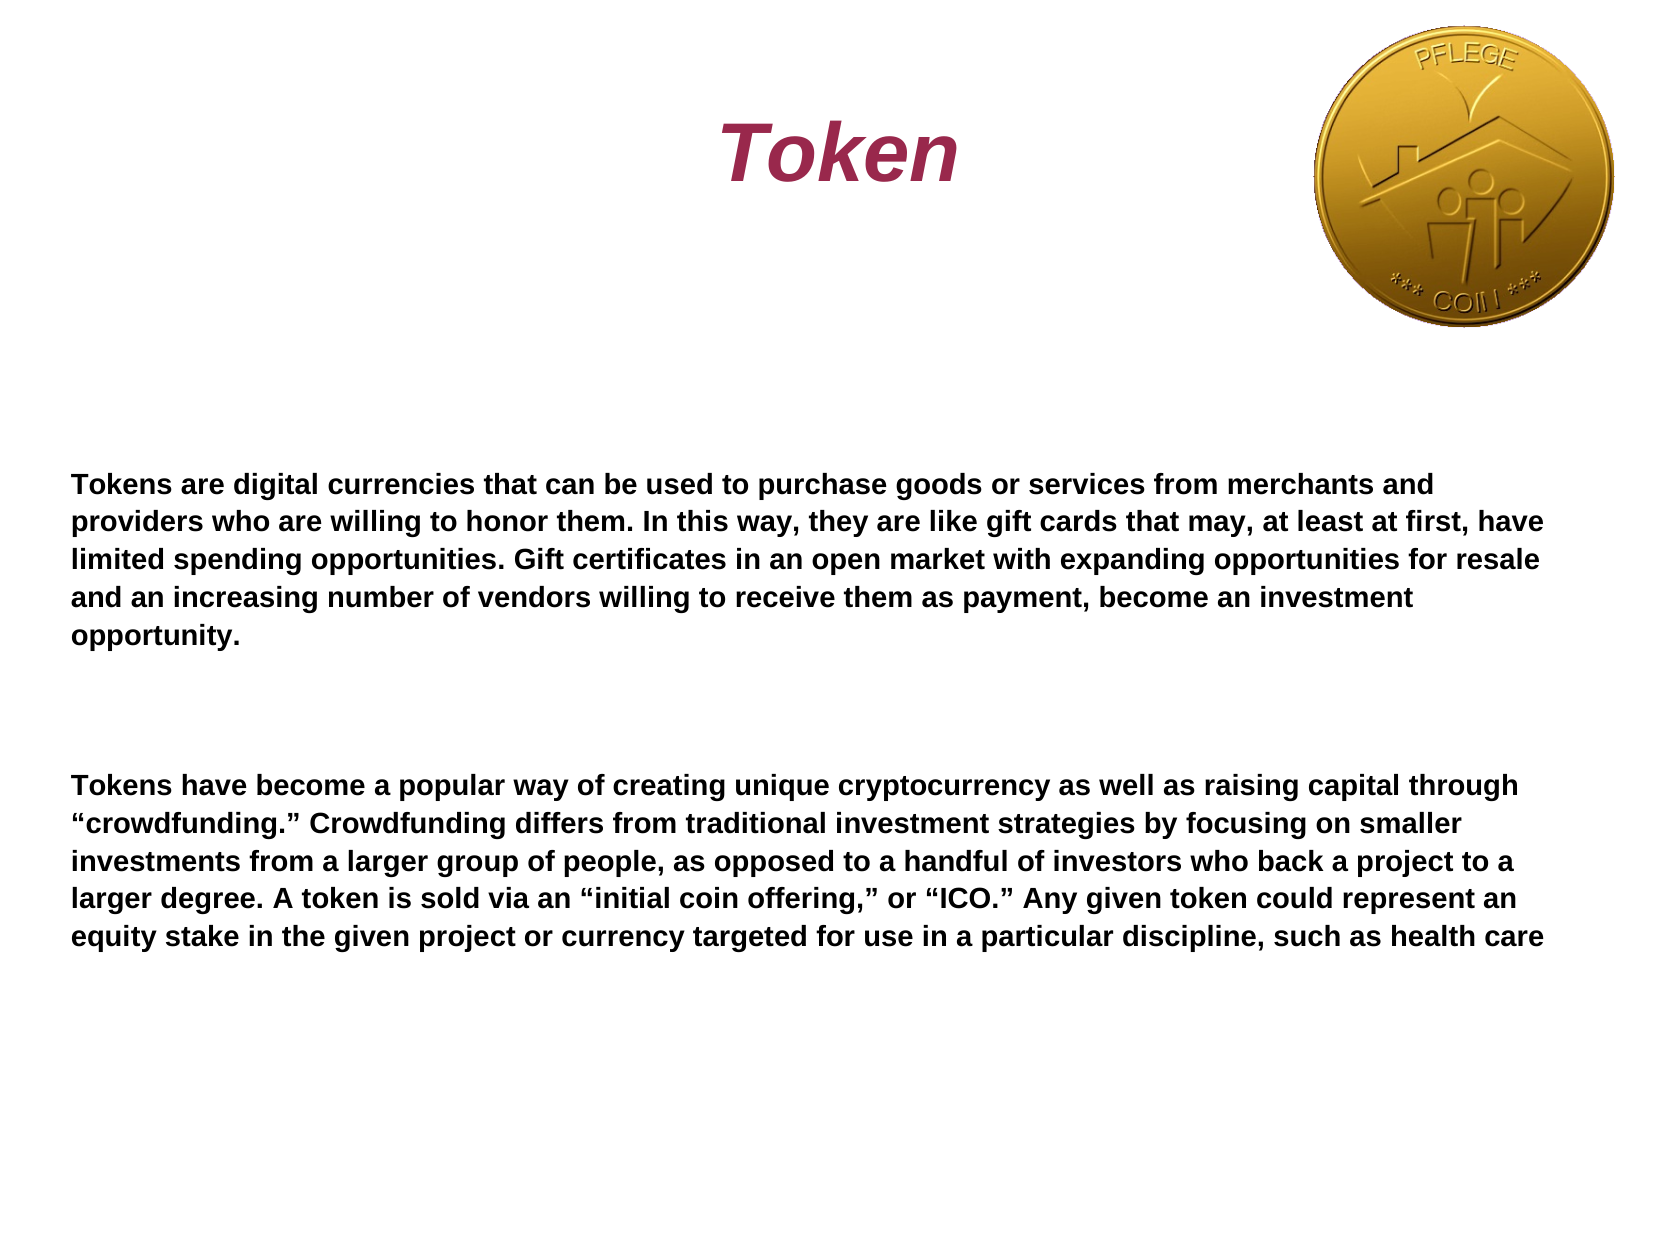

# Token
Tokens are digital currencies that can be used to purchase goods or services from merchants and providers who are willing to honor them. In this way, they are like gift cards that may, at least at first, have limited spending opportunities. Gift certificates in an open market with expanding opportunities for resale and an increasing number of vendors willing to receive them as payment, become an investment opportunity.
Tokens have become a popular way of creating unique cryptocurrency as well as raising capital through “crowdfunding.” Crowdfunding differs from traditional investment strategies by focusing on smaller investments from a larger group of people, as opposed to a handful of investors who back a project to a larger degree. A token is sold via an “initial coin offering,” or “ICO.” Any given token could represent an equity stake in the given project or currency targeted for use in a particular discipline, such as health care